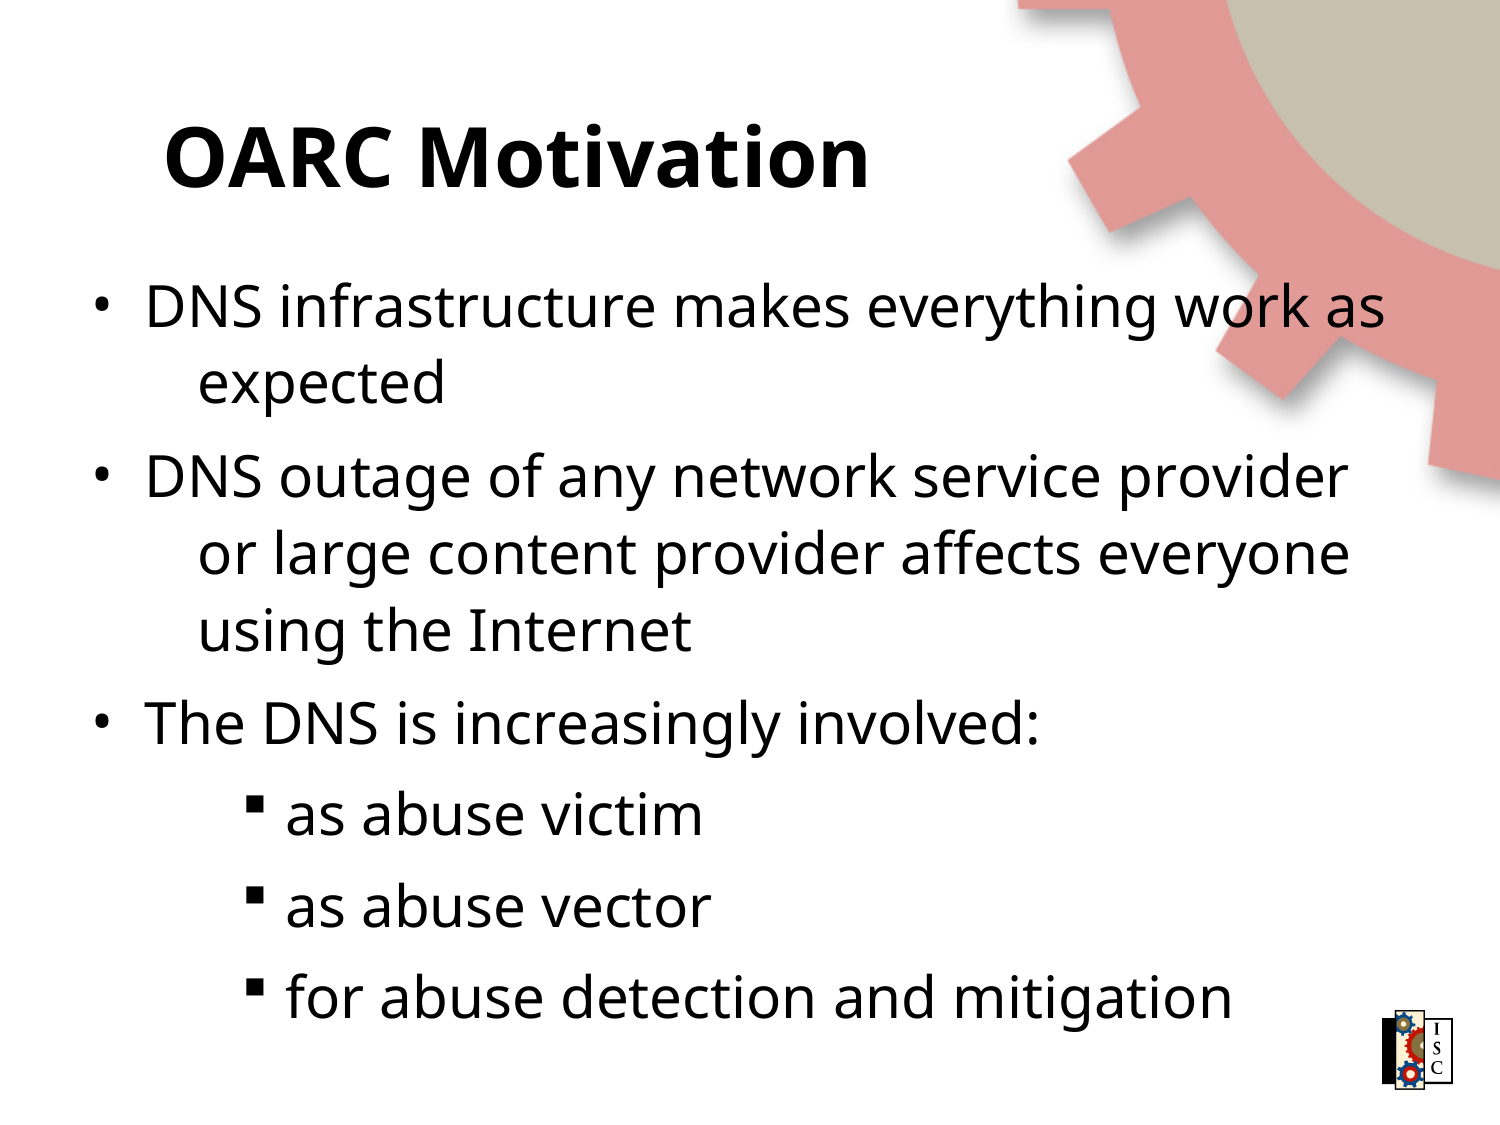

# OARC Motivation
DNS infrastructure makes everything work as expected
DNS outage of any network service provider or large content provider affects everyone using the Internet
The DNS is increasingly involved:
as abuse victim
as abuse vector
for abuse detection and mitigation